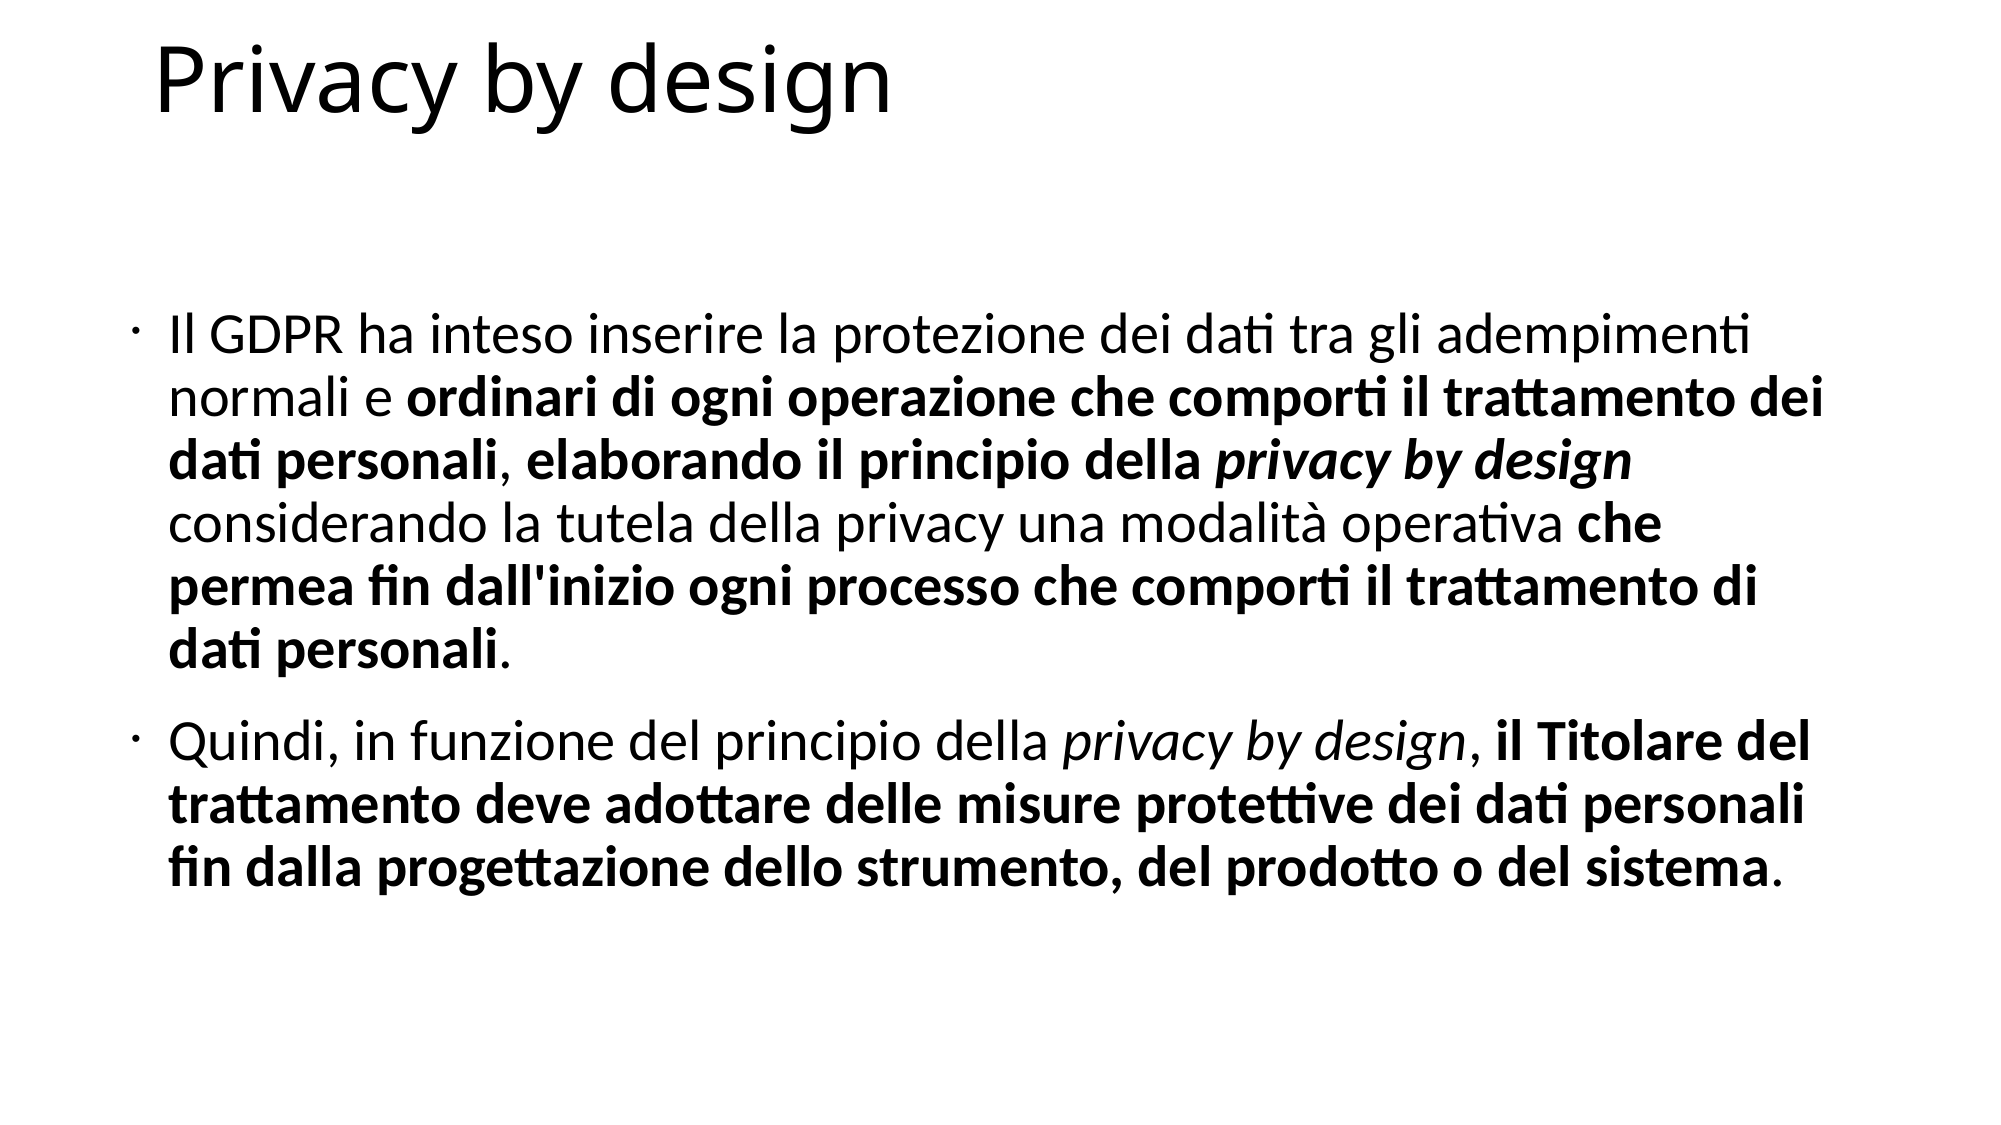

# Privacy by design
Il GDPR ha inteso inserire la protezione dei dati tra gli adempimenti normali e ordinari di ogni operazione che comporti il trattamento dei dati personali, elaborando il principio della privacy by design considerando la tutela della privacy una modalità operativa che permea fin dall'inizio ogni processo che comporti il trattamento di dati personali.
Quindi, in funzione del principio della privacy by design, il Titolare del trattamento deve adottare delle misure protettive dei dati personali fin dalla progettazione dello strumento, del prodotto o del sistema.